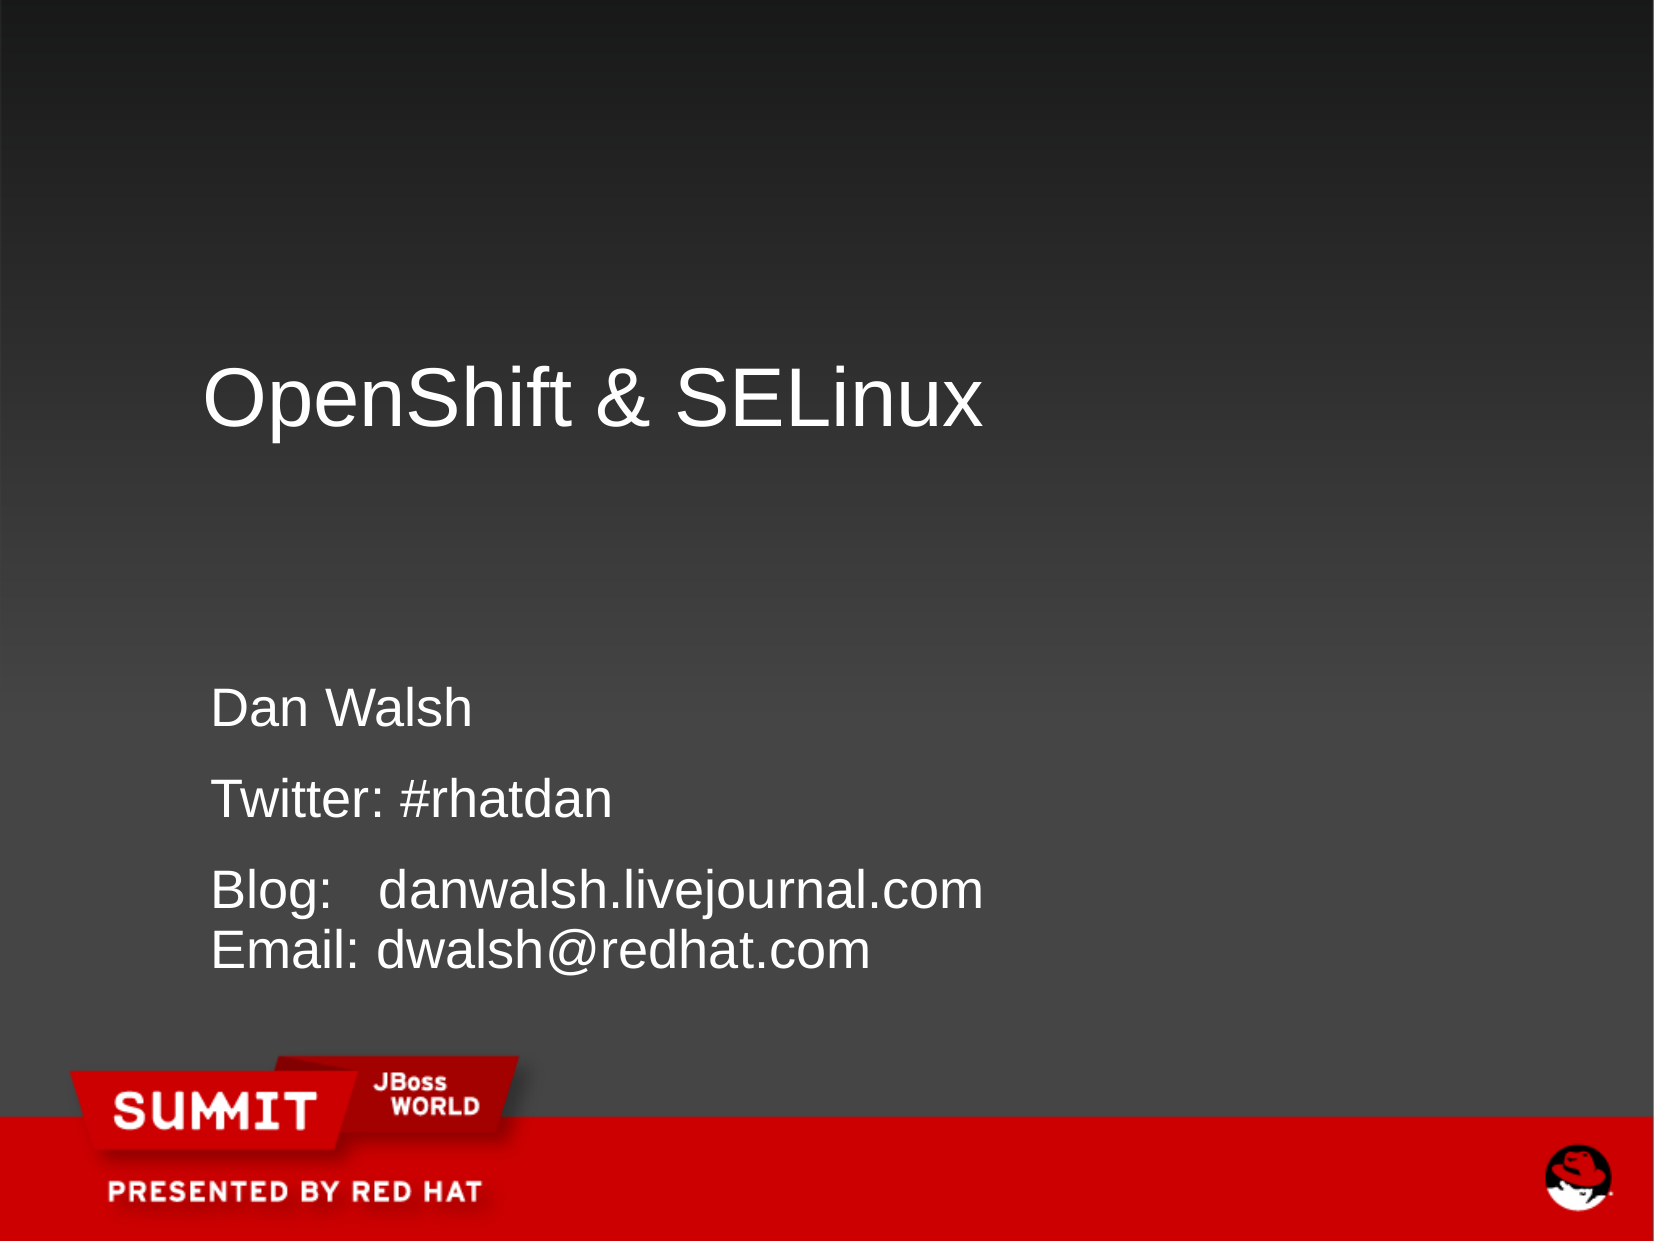

Dan Walsh
Twitter: #rhatdan
Blog: danwalsh.livejournal.com
Email: dwalsh@redhat.com
OpenShift & SELinux